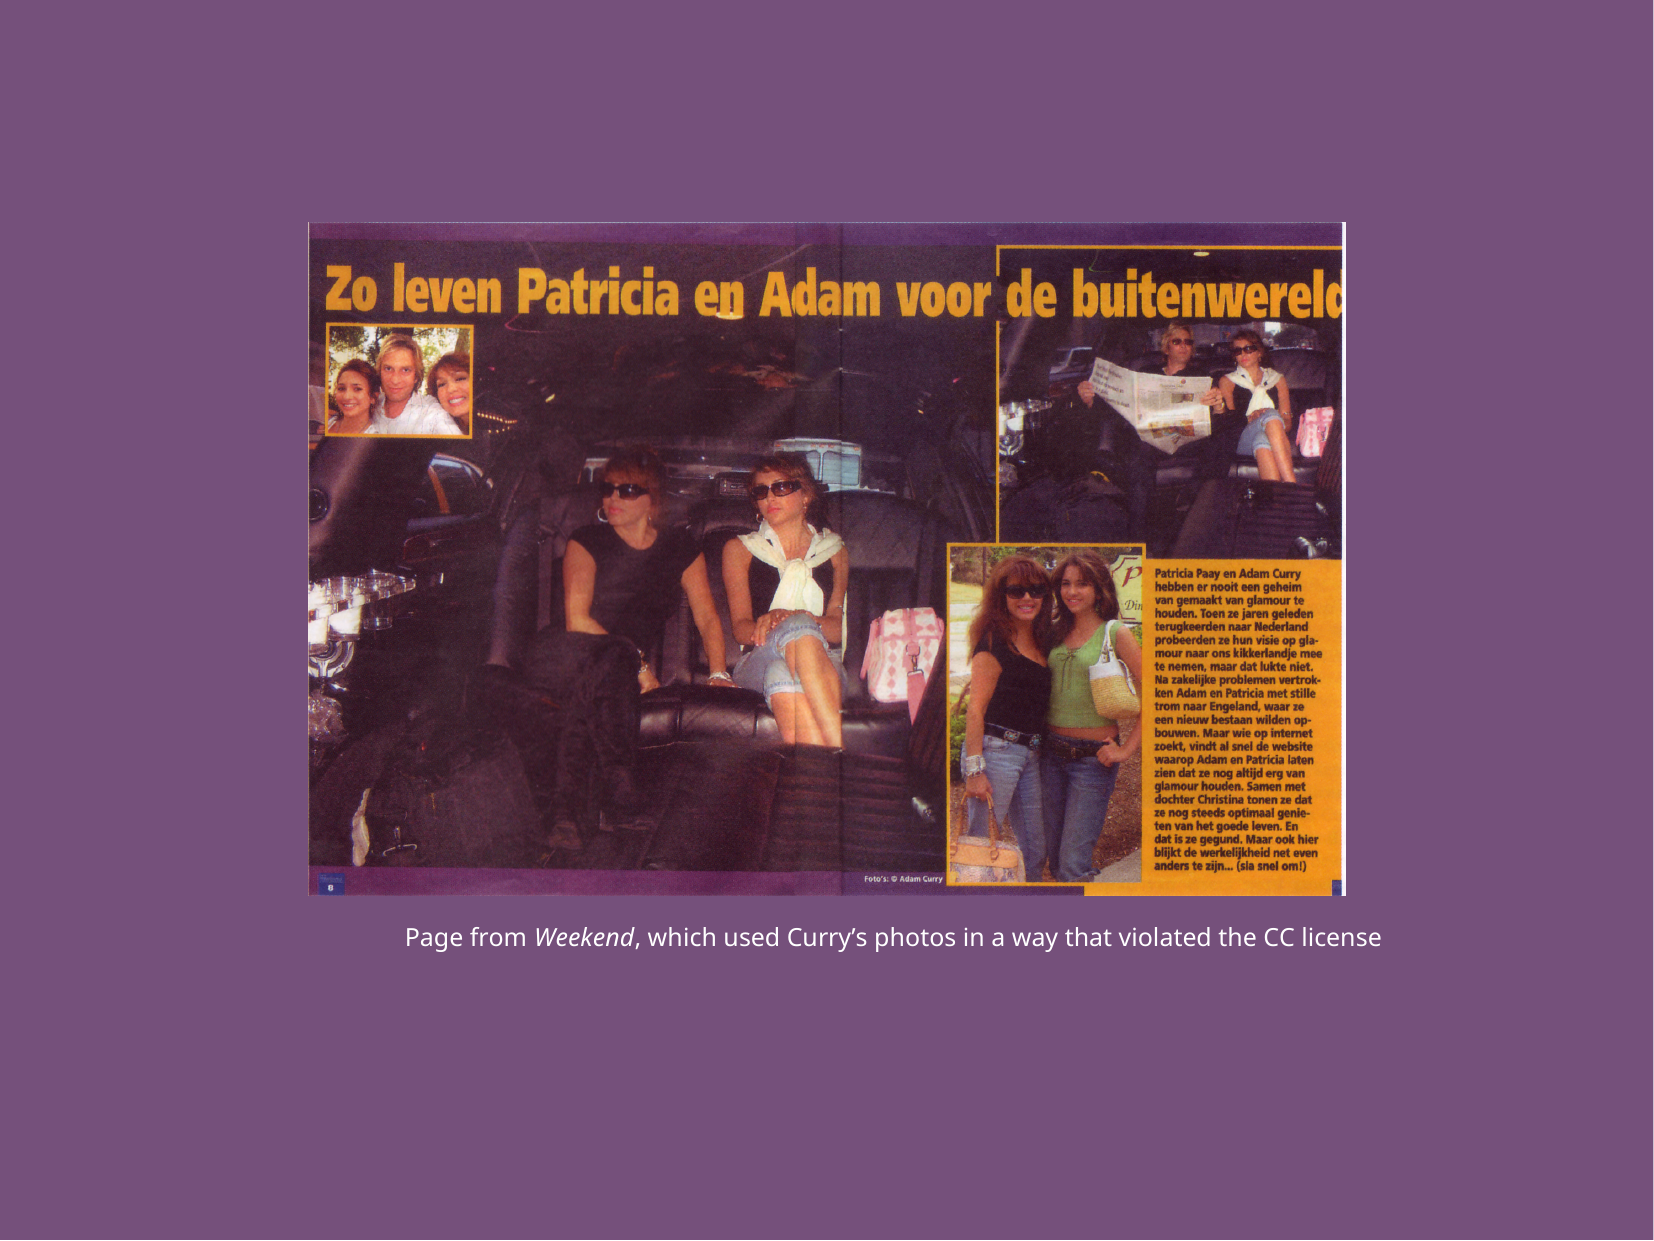

Page from Weekend, which used Curry’s photos in a way that violated the CC license